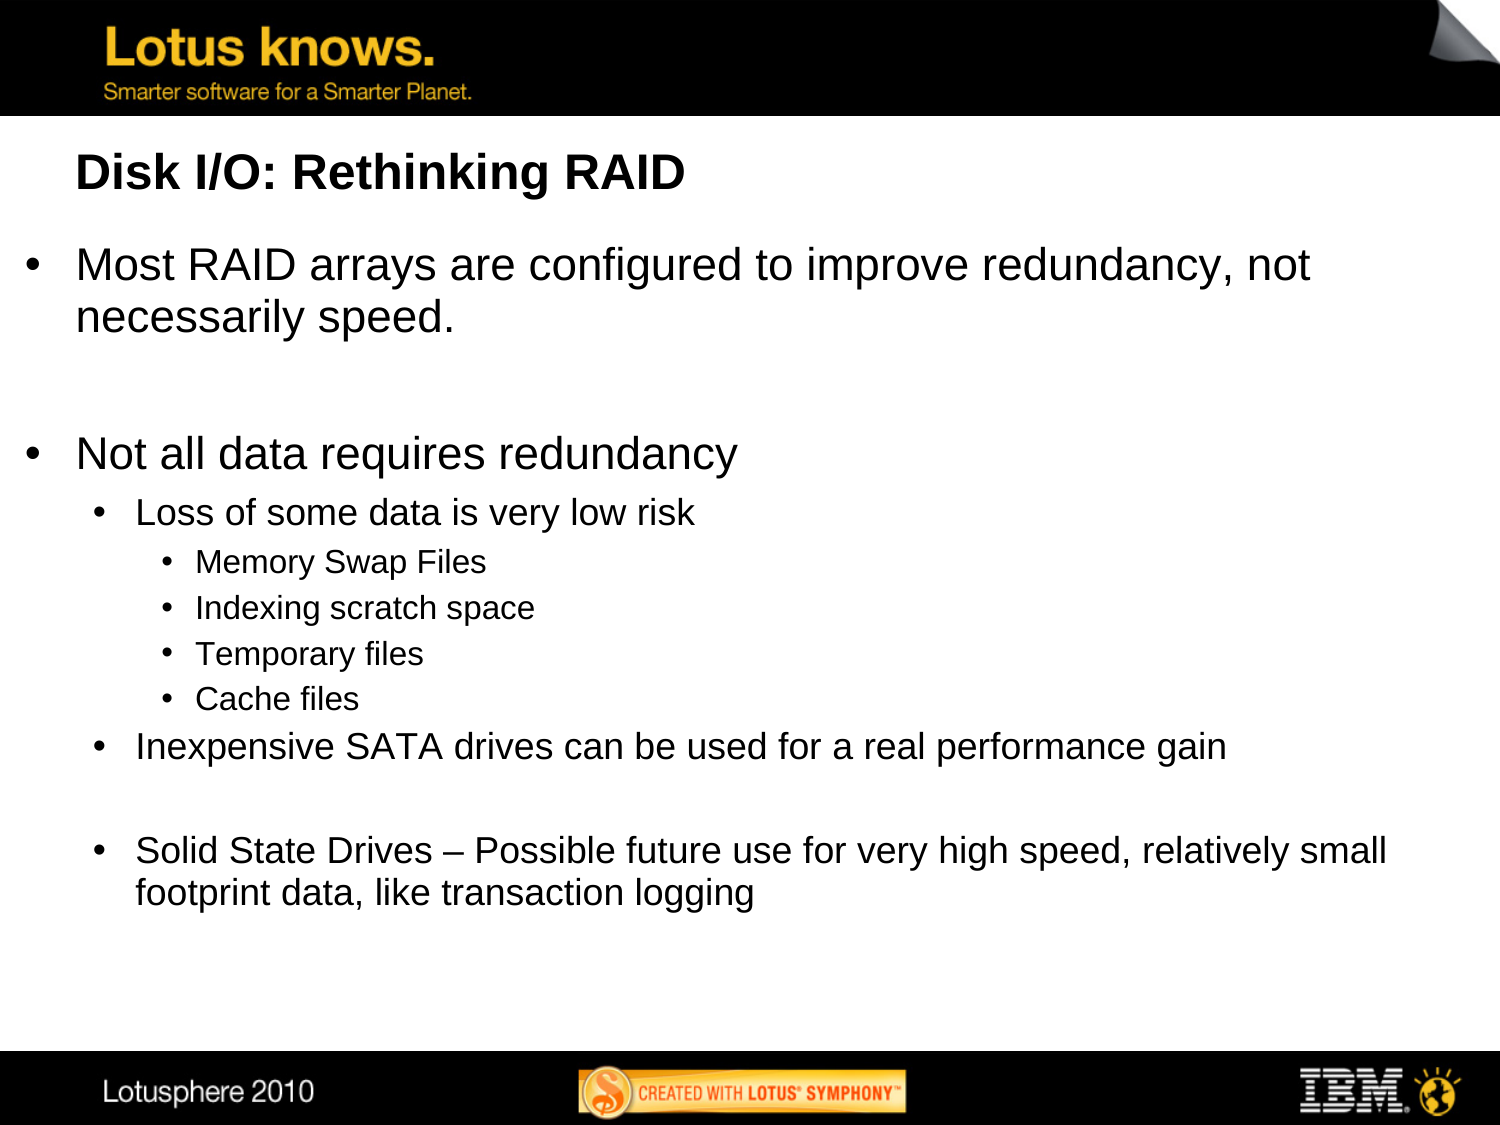

# Disk I/O: Rethinking RAID
Most RAID arrays are configured to improve redundancy, not necessarily speed.
Not all data requires redundancy
Loss of some data is very low risk
Memory Swap Files
Indexing scratch space
Temporary files
Cache files
Inexpensive SATA drives can be used for a real performance gain
Solid State Drives – Possible future use for very high speed, relatively small footprint data, like transaction logging